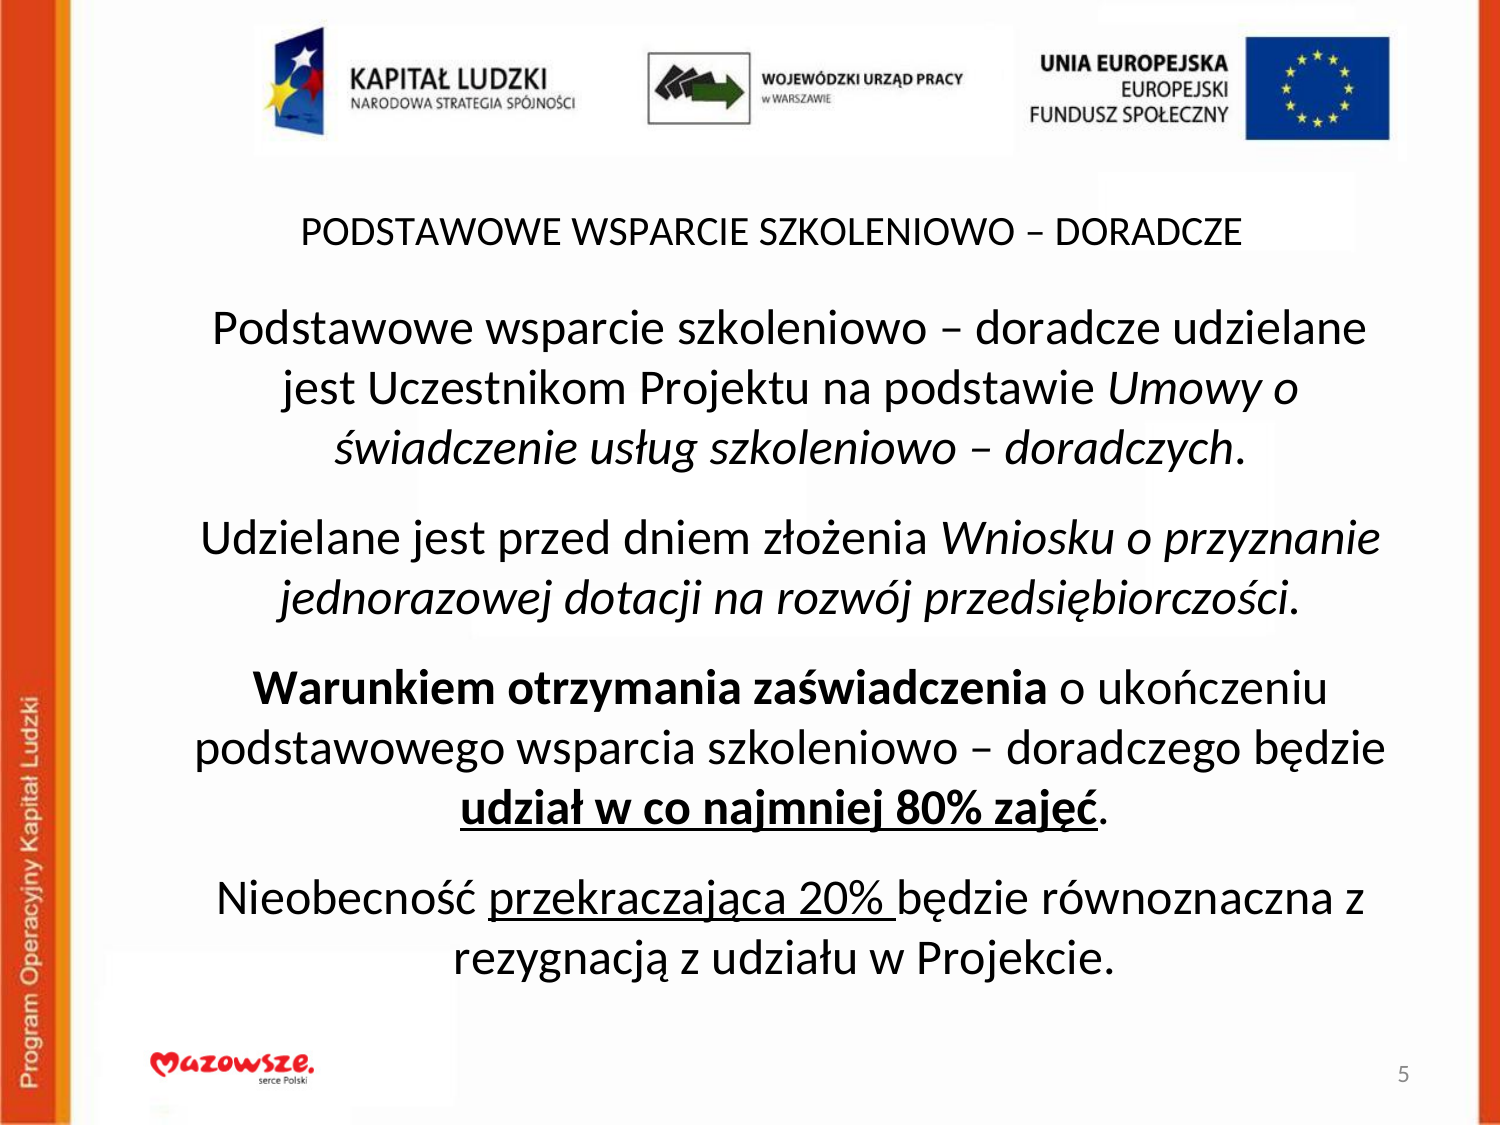

PODSTAWOWE WSPARCIE SZKOLENIOWO – DORADCZE
# Podstawowe wsparcie szkoleniowo – doradcze udzielane jest Uczestnikom Projektu na podstawie Umowy o świadczenie usług szkoleniowo – doradczych. Udzielane jest przed dniem złożenia Wniosku o przyznanie jednorazowej dotacji na rozwój przedsiębiorczości. Warunkiem otrzymania zaświadczenia o ukończeniu podstawowego wsparcia szkoleniowo – doradczego będzie udział w co najmniej 80% zajęć. Nieobecność przekraczająca 20% będzie równoznaczna z rezygnacją z udziału w Projekcie.